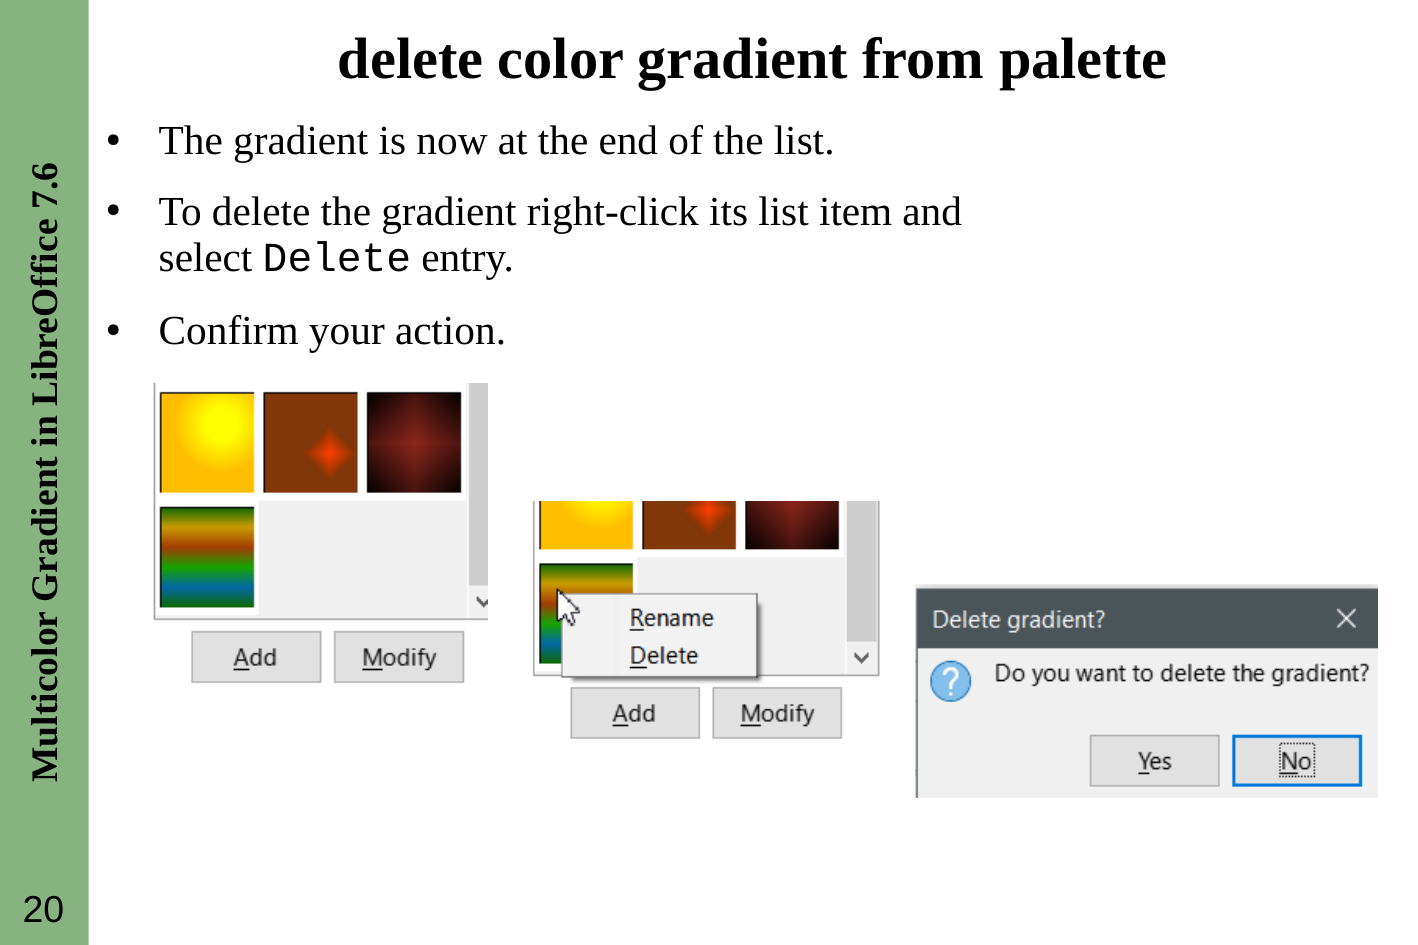

# delete color gradient from palette
The gradient is now at the end of the list.
To delete the gradient right-click its list item and select Delete entry.
Confirm your action.